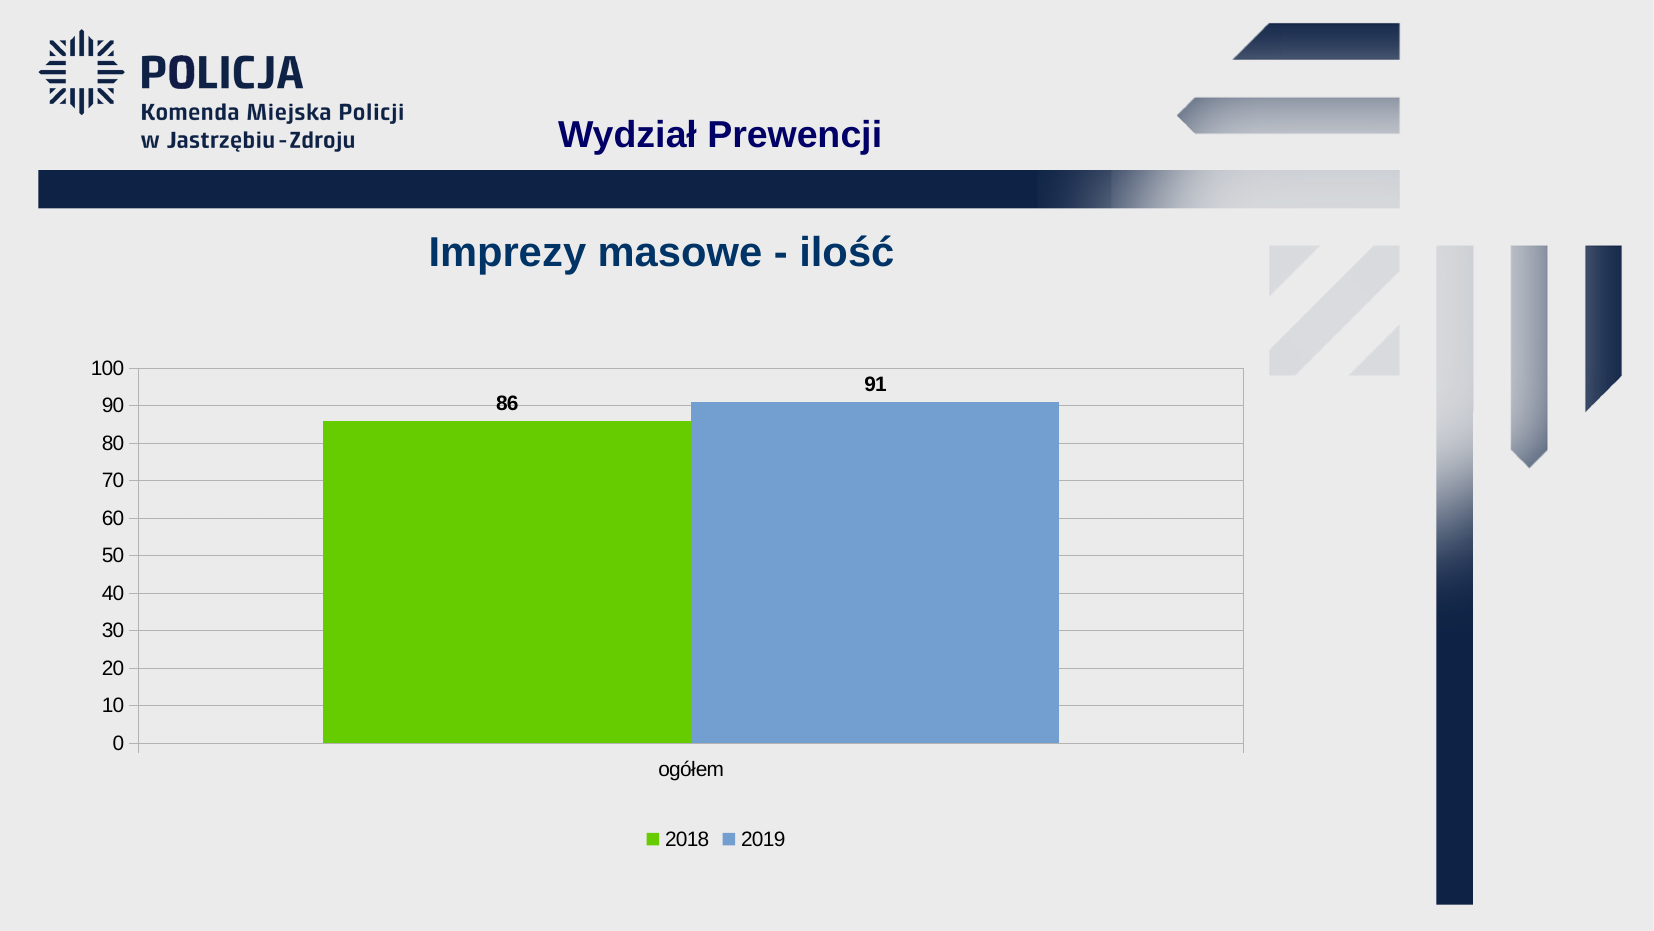

Wydział Prewencji
Imprezy masowe - ilość
### Chart
| Category | 2018 | 2019 |
|---|---|---|
| ogółem | 86.0 | 91.0 |